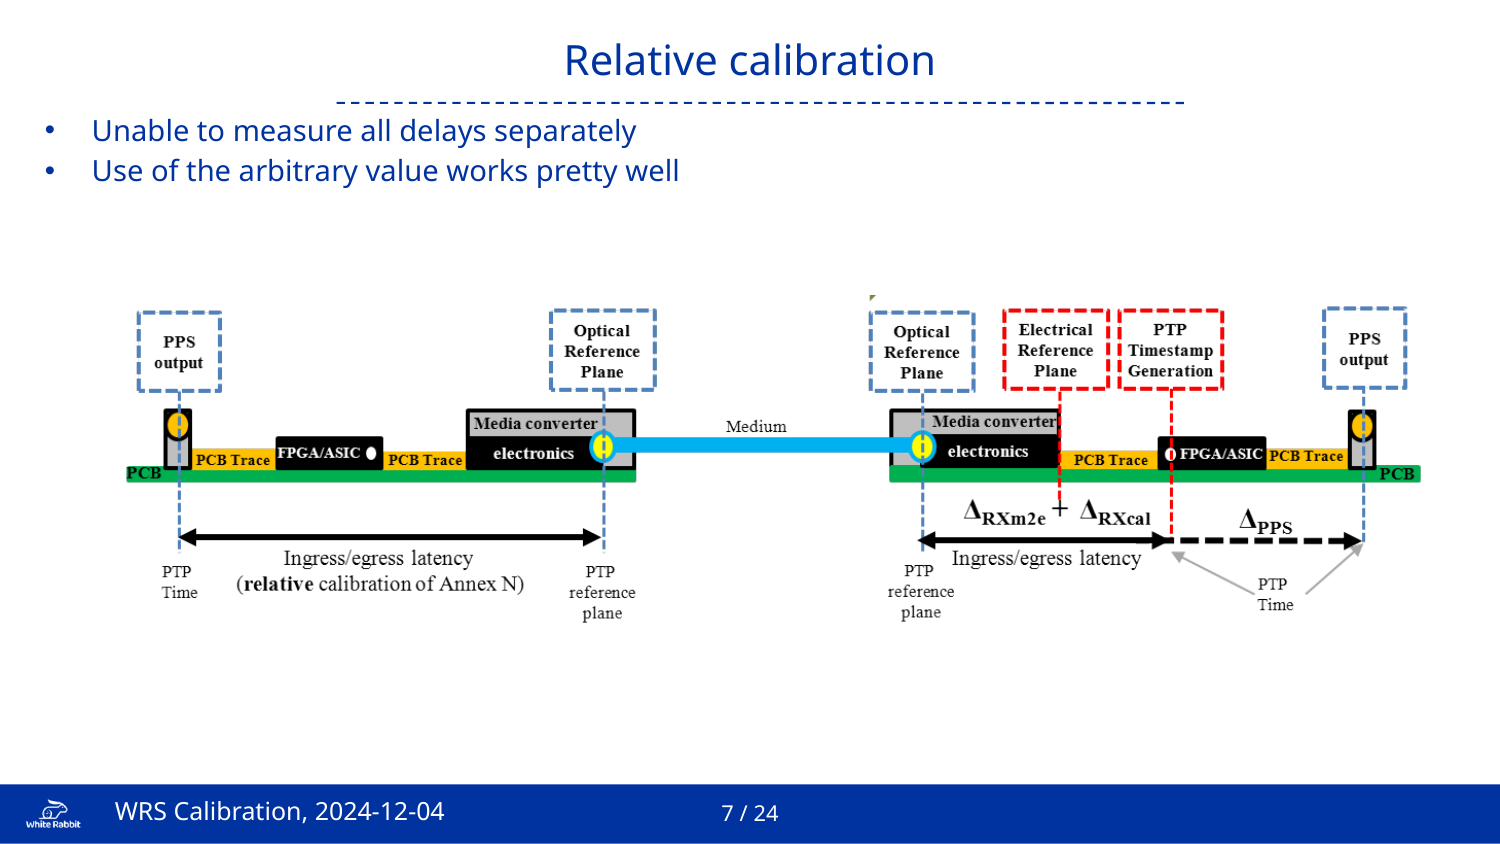

# Relative calibration
Unable to measure all delays separately
Use of the arbitrary value works pretty well
WRS Calibration, 2024-12-04